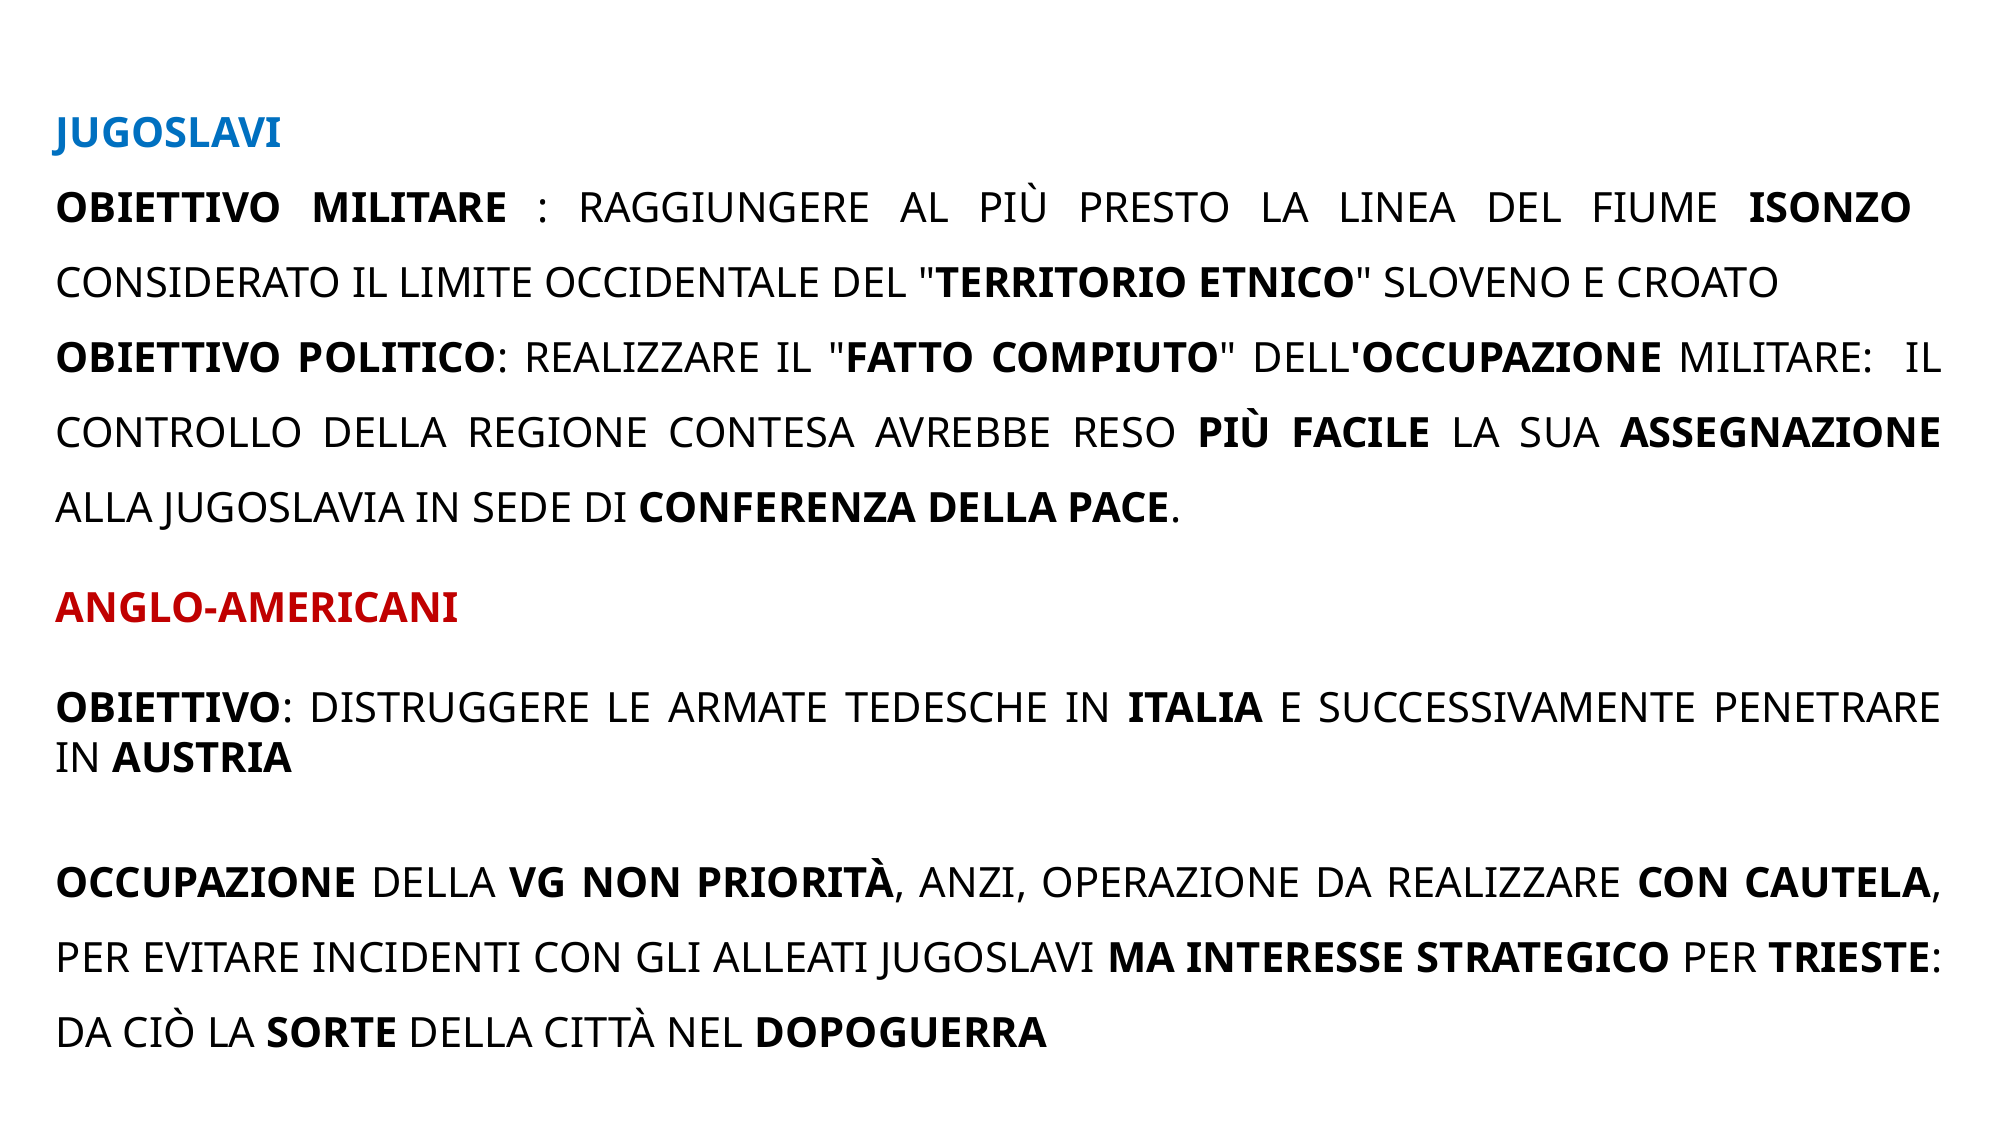

JUGOSLAVI
OBIETTIVO MILITARE : RAGGIUNGERE AL PIÙ PRESTO LA LINEA DEL FIUME ISONZO CONSIDERATO IL LIMITE OCCIDENTALE DEL "TERRITORIO ETNICO" SLOVENO E CROATO
OBIETTIVO POLITICO: REALIZZARE IL "FATTO COMPIUTO" DELL'OCCUPAZIONE MILITARE: IL CONTROLLO DELLA REGIONE CONTESA AVREBBE RESO PIÙ FACILE LA SUA ASSEGNAZIONE ALLA JUGOSLAVIA IN SEDE DI CONFERENZA DELLA PACE.
ANGLO-AMERICANI
OBIETTIVO: DISTRUGGERE LE ARMATE TEDESCHE IN ITALIA E SUCCESSIVAMENTE PENETRARE IN AUSTRIA
OCCUPAZIONE DELLA VG NON PRIORITÀ, ANZI, OPERAZIONE DA REALIZZARE CON CAUTELA, PER EVITARE INCIDENTI CON GLI ALLEATI JUGOSLAVI MA INTERESSE STRATEGICO PER TRIESTE: DA CIÒ LA SORTE DELLA CITTÀ NEL DOPOGUERRA